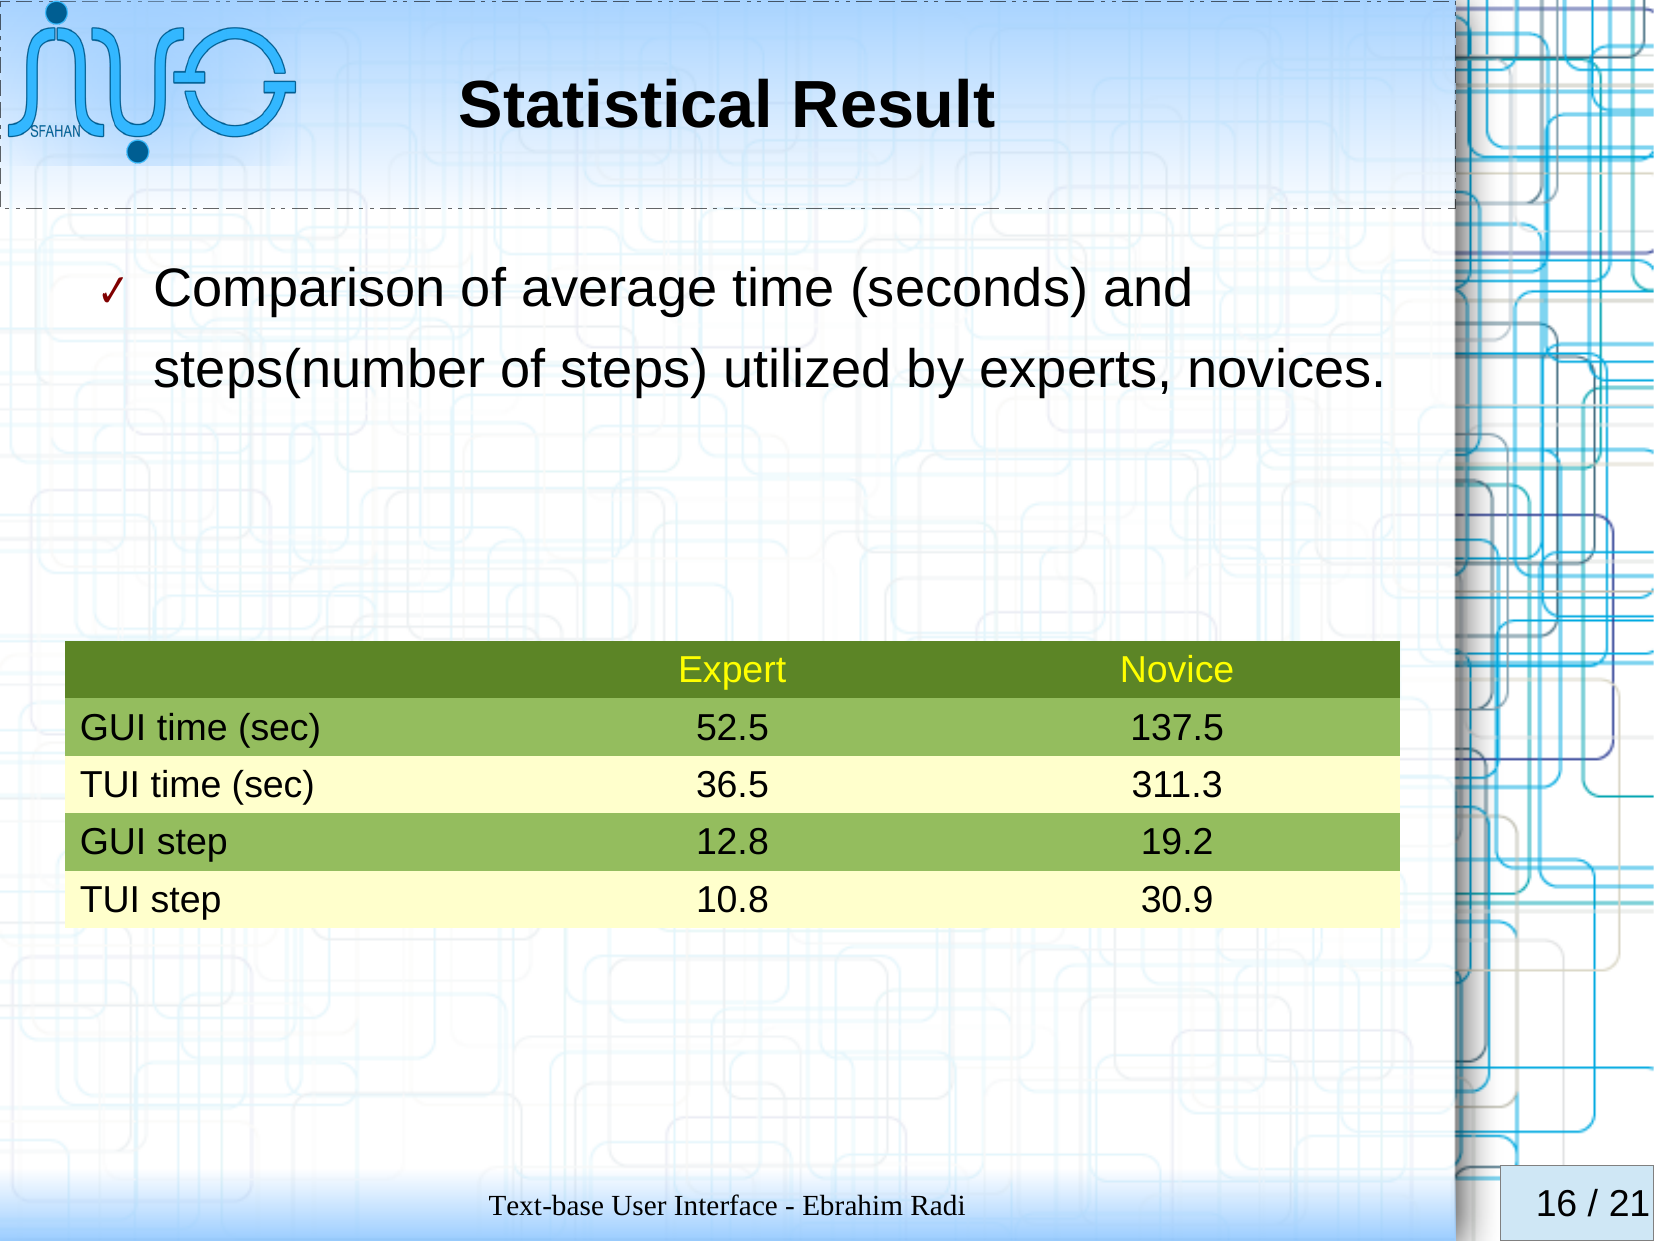

# Statistical Result
Comparison of average time (seconds) and steps(number of steps) utilized by experts, novices.
| | Expert | Novice |
| --- | --- | --- |
| GUI time (sec) | 52.5 | 137.5 |
| TUI time (sec) | 36.5 | 311.3 |
| GUI step | 12.8 | 19.2 |
| TUI step | 10.8 | 30.9 |
Text-base User Interface - Ebrahim Radi